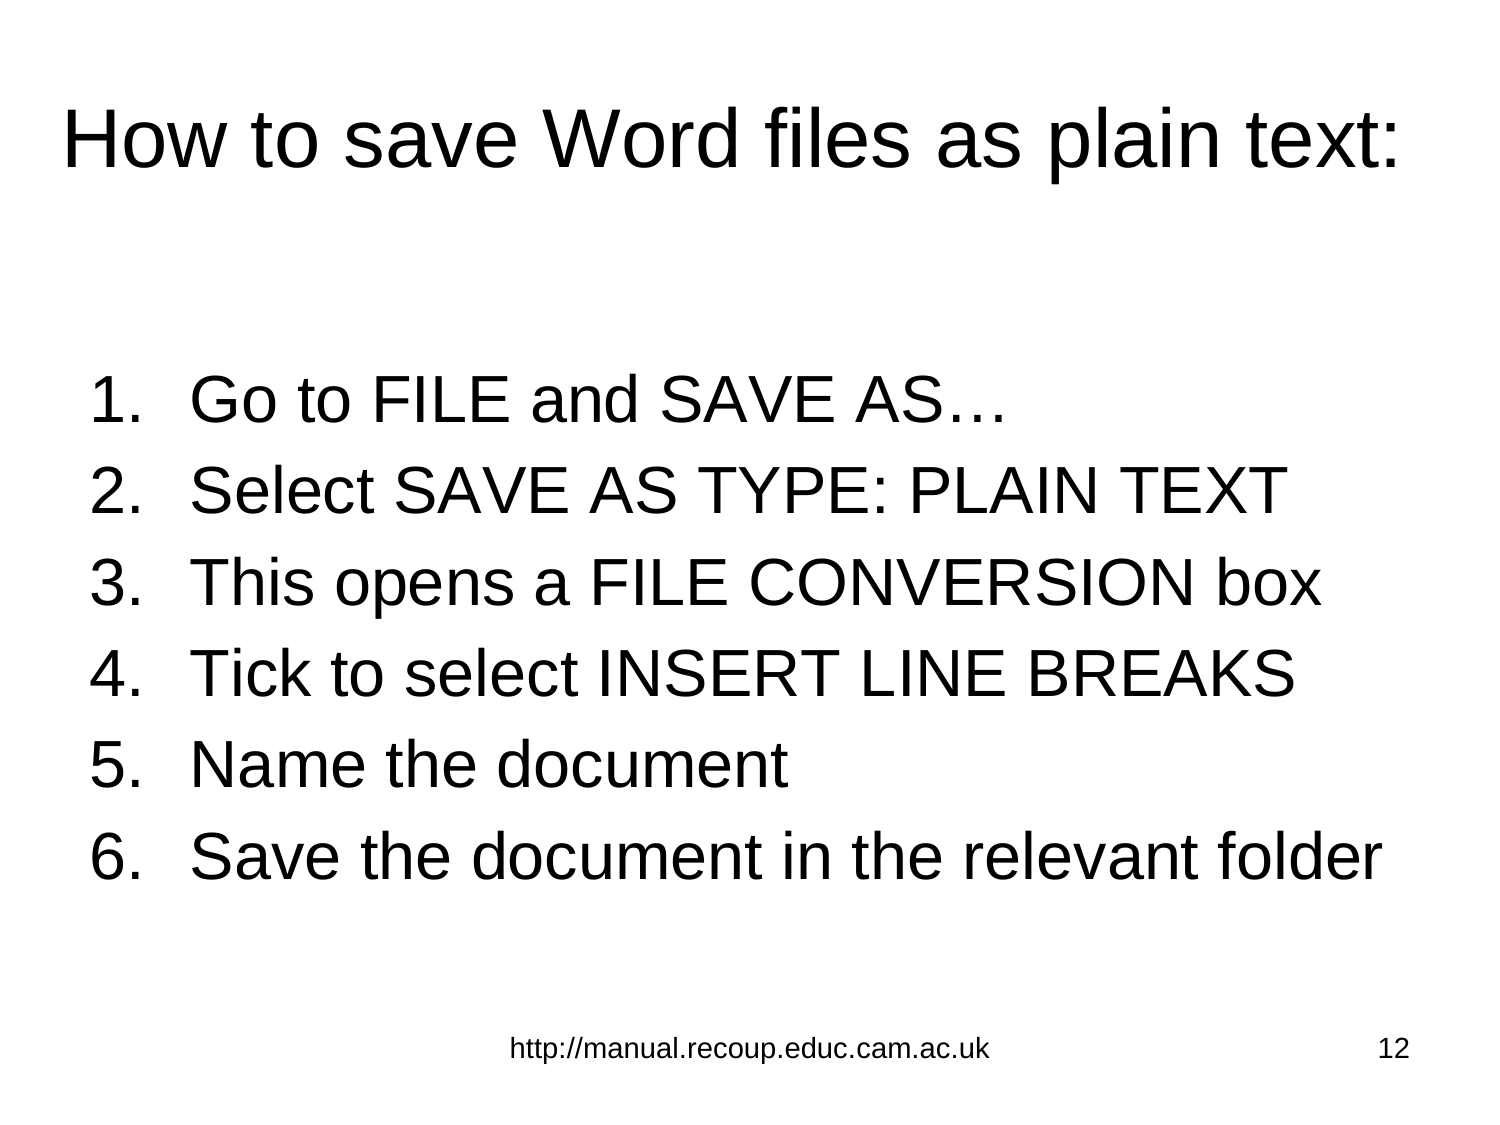

# How to save Word files as plain text:
Go to FILE and SAVE AS…
Select SAVE AS TYPE: PLAIN TEXT
This opens a FILE CONVERSION box
Tick to select INSERT LINE BREAKS
Name the document
Save the document in the relevant folder
http://manual.recoup.educ.cam.ac.uk
12